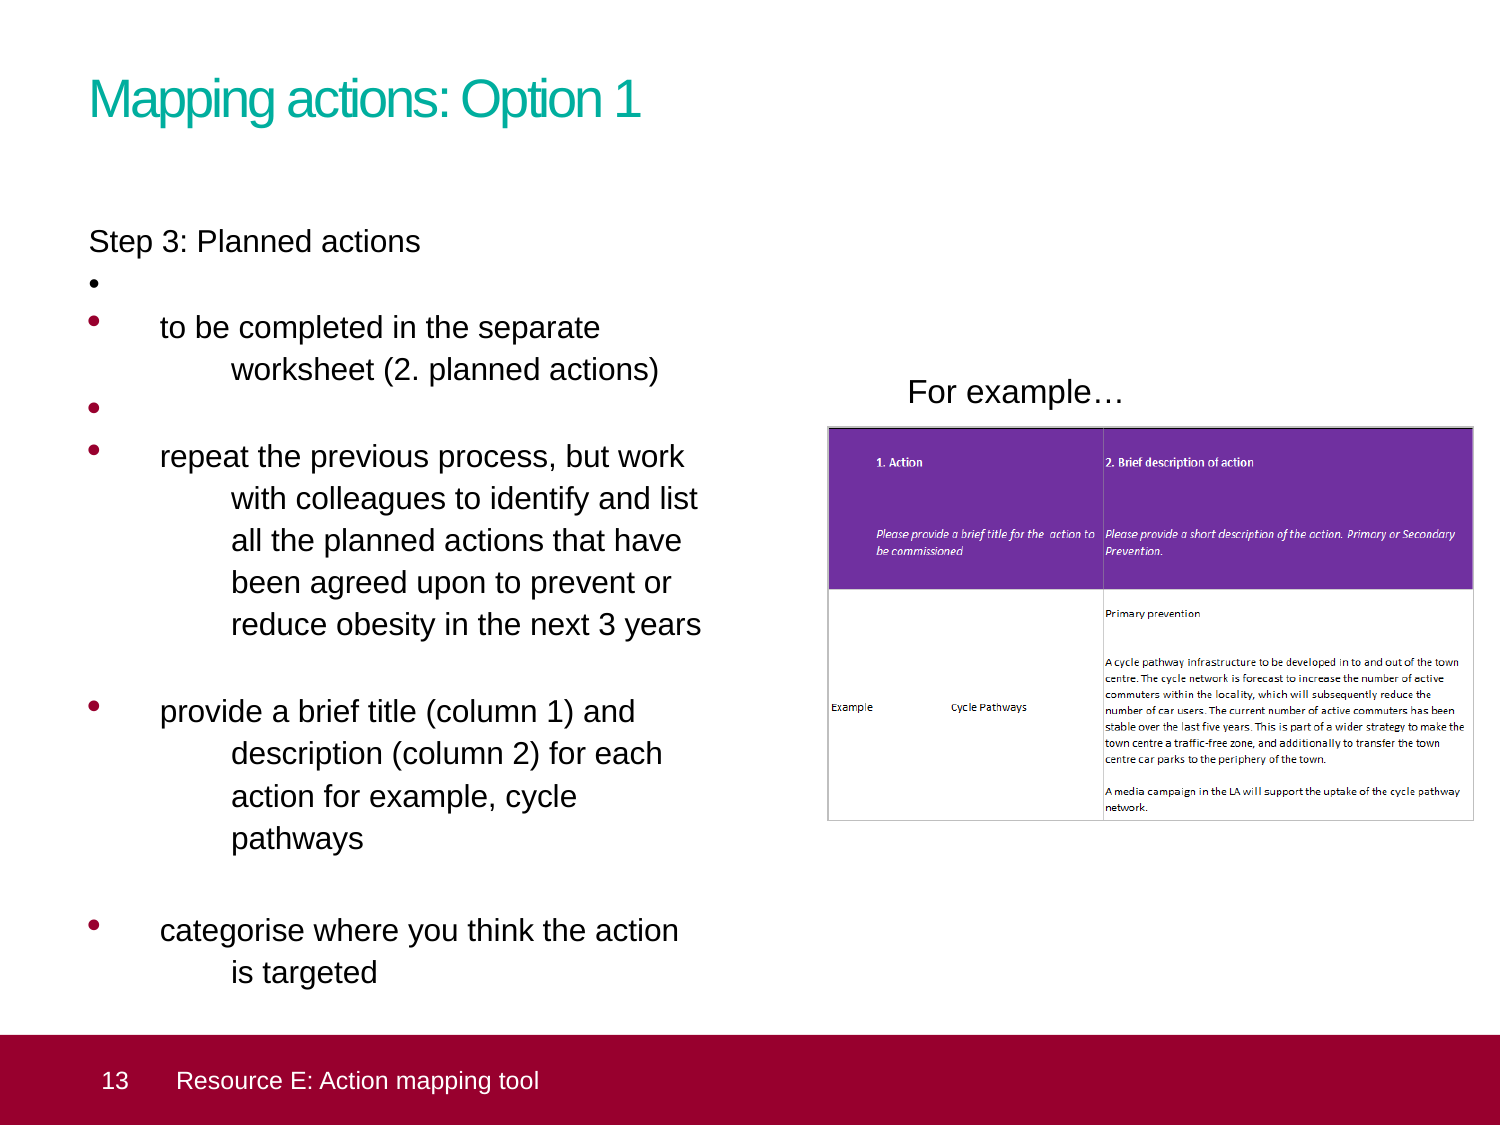

Mapping actions: Option 1
# Step 3: Planned actions
to be completed in the separate worksheet (2. planned actions)
repeat the previous process, but work with colleagues to identify and list all the planned actions that have been agreed upon to prevent or reduce obesity in the next 3 years
provide a brief title (column 1) and description (column 2) for each action for example, cycle pathways
categorise where you think the action is targeted
For example…
 12
Resource E: Action mapping tool